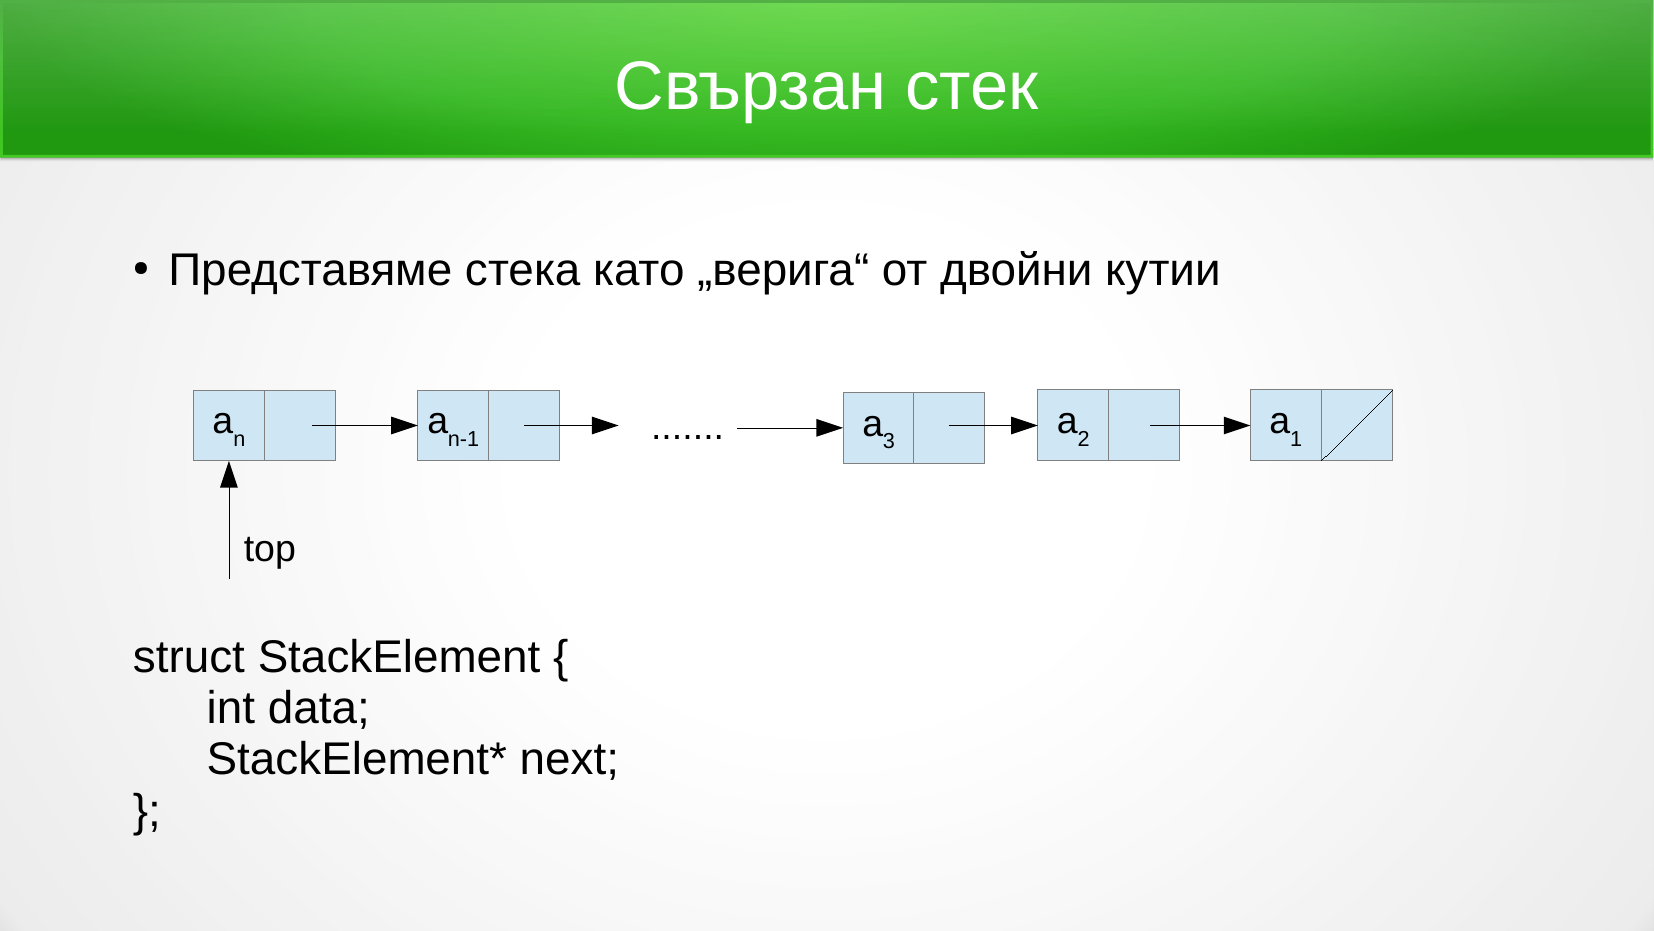

# Свързан стек
Представяме стека като „верига“ от двойни кутии
struct StackElement {
	int data;
	StackElement* next;
};
a2
a1
an-1
an
a3
.......
top